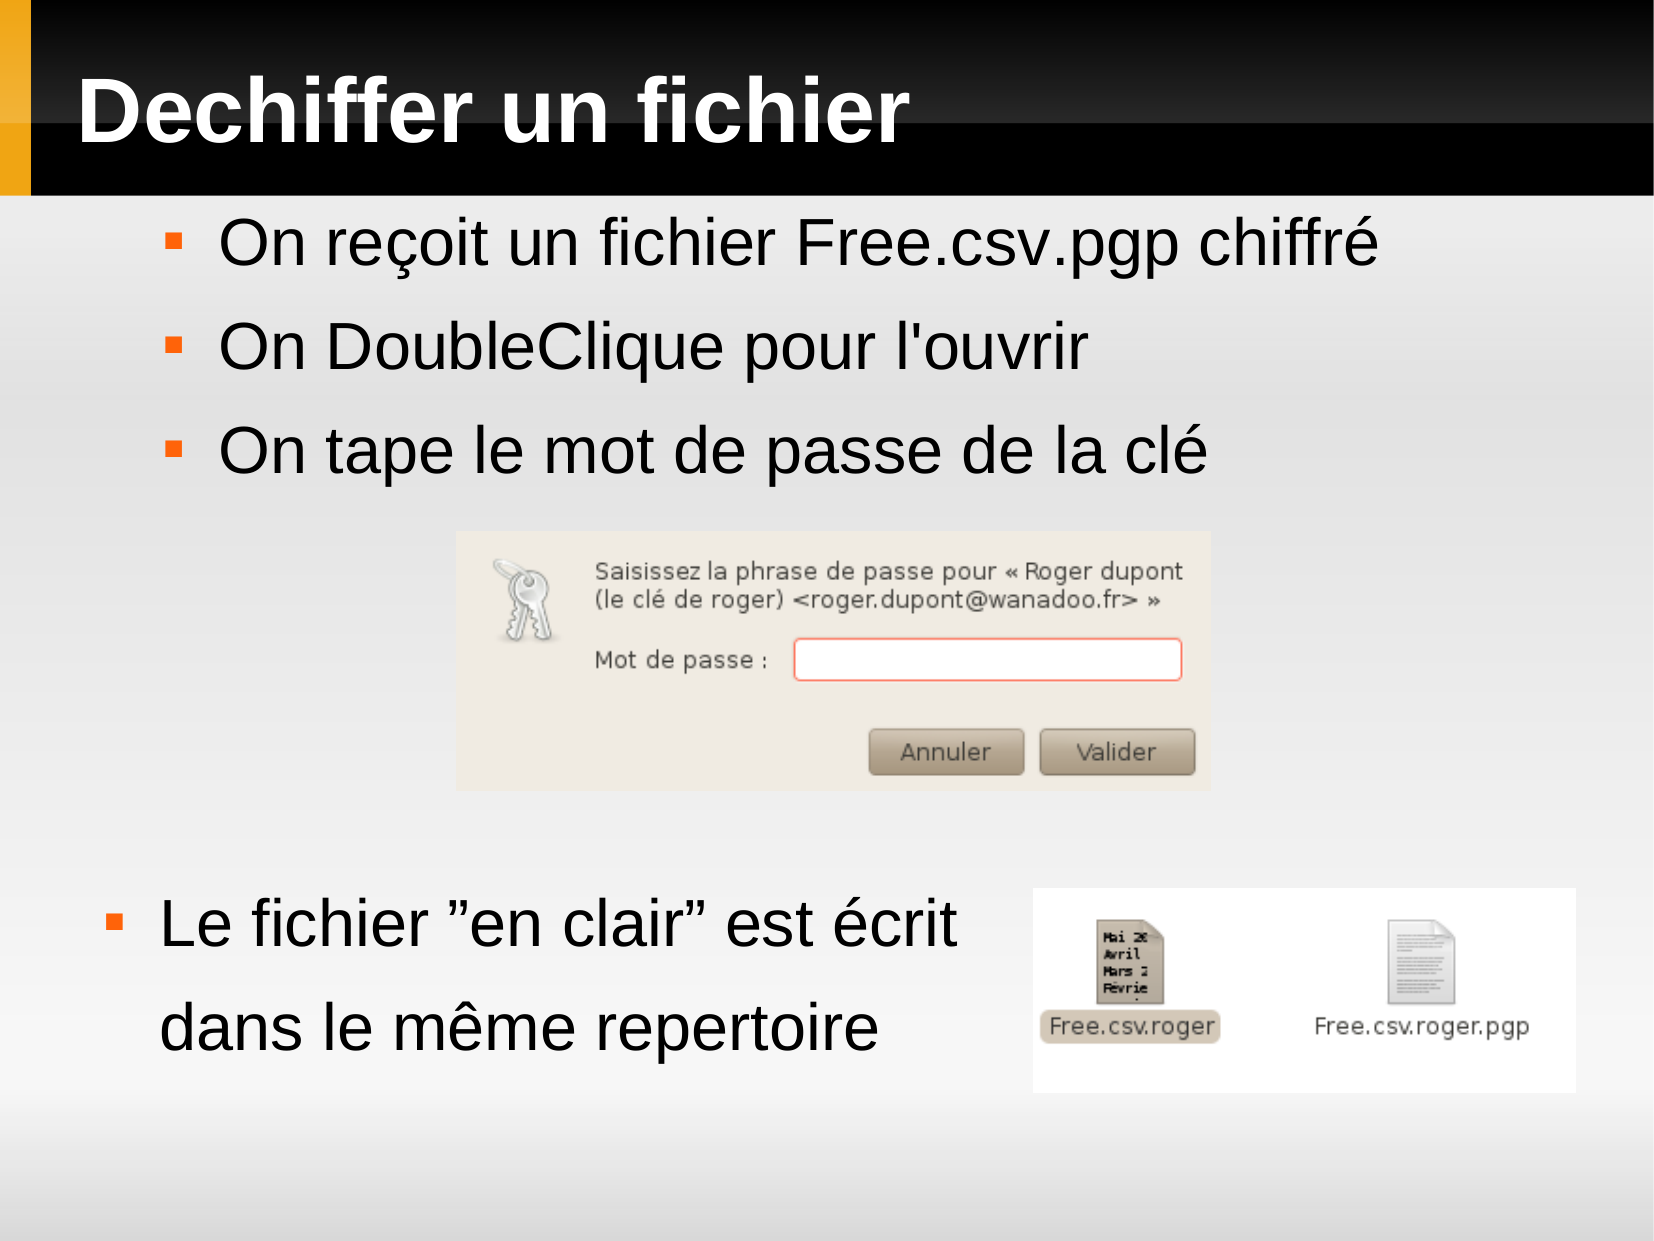

# Dechiffer un fichier
On reçoit un fichier Free.csv.pgp chiffré
On DoubleClique pour l'ouvrir
On tape le mot de passe de la clé
Le fichier ”en clair” est écrit
dans le même repertoire